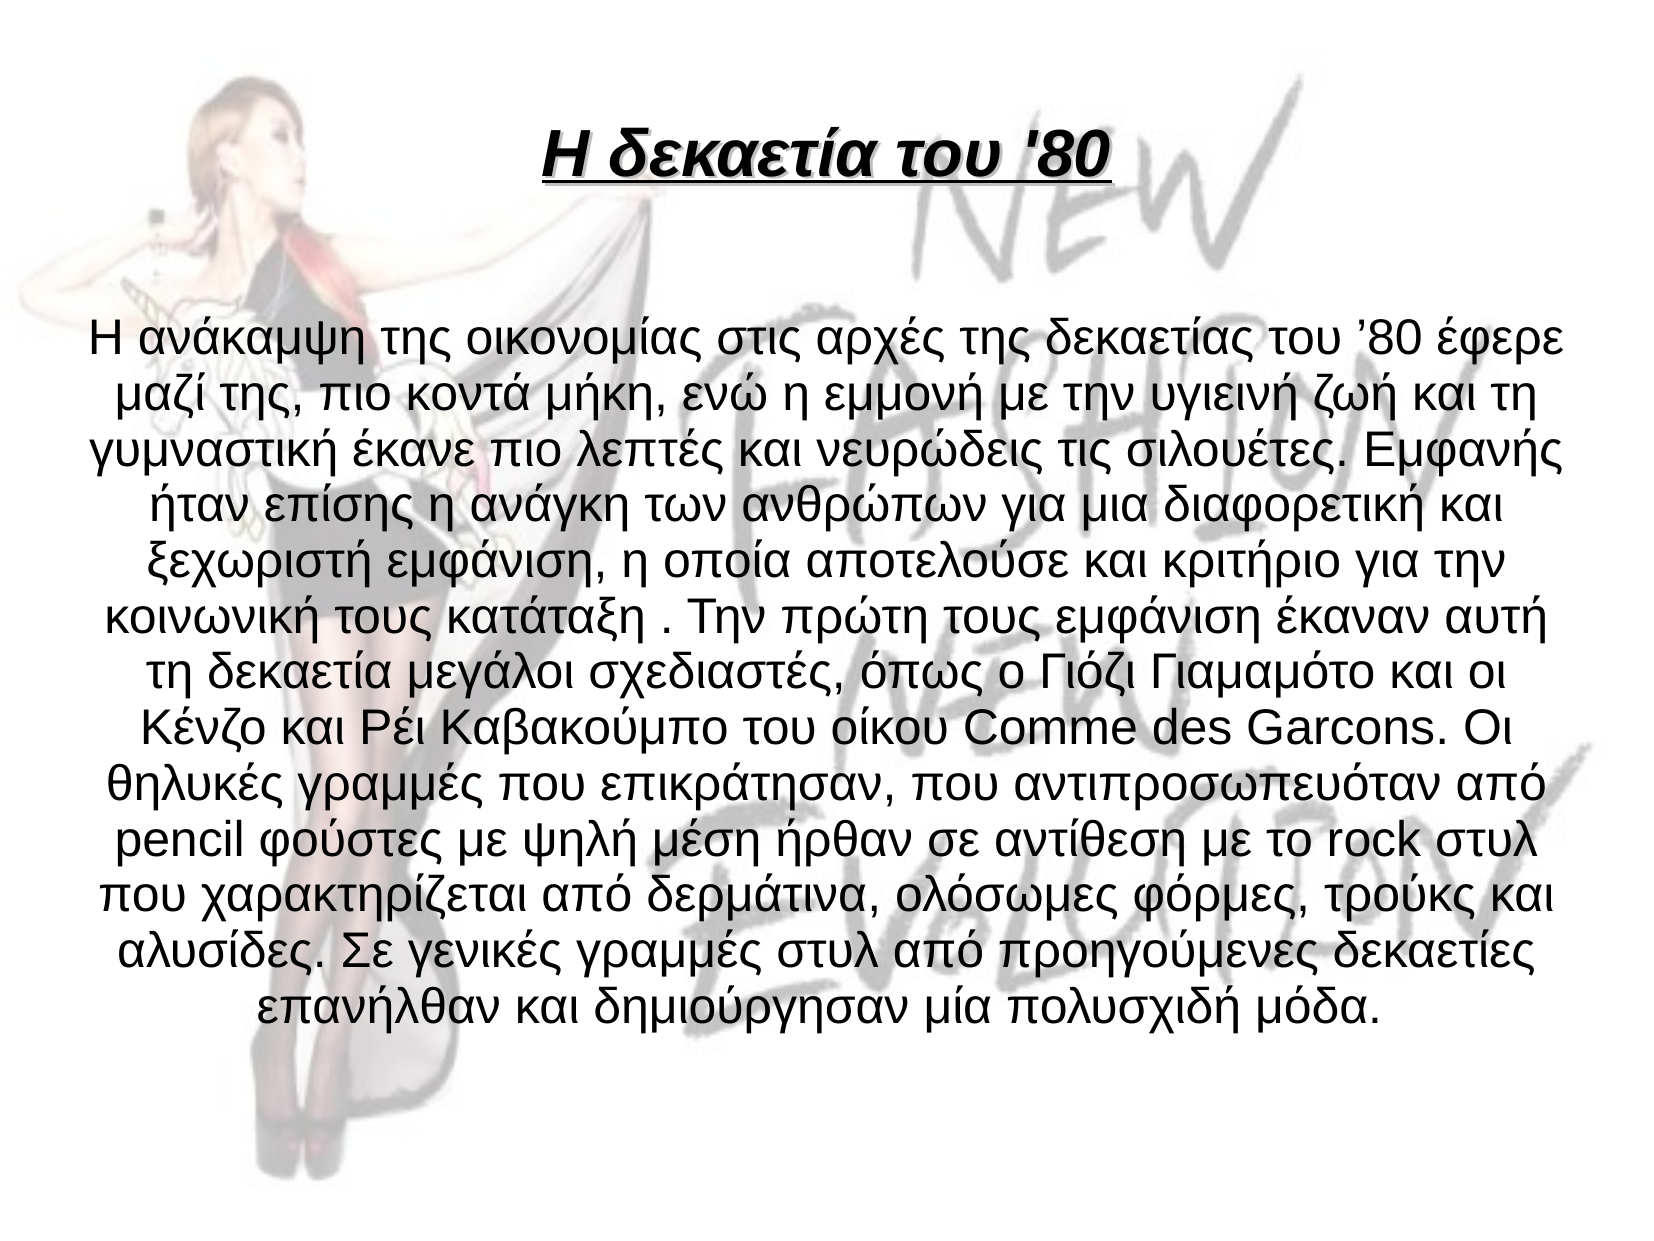

# Η δεκαετία του '80
Η ανάκαμψη της οικονομίας στις αρχές της δεκαετίας του ’80 έφερε μαζί της, πιο κοντά μήκη, ενώ η εμμονή με την υγιεινή ζωή και τη γυμναστική έκανε πιο λεπτές και νευρώδεις τις σιλουέτες. Εμφανής ήταν επίσης η ανάγκη των ανθρώπων για μια διαφορετική και ξεχωριστή εμφάνιση, η οποία αποτελούσε και κριτήριο για την κοινωνική τους κατάταξη . Την πρώτη τους εμφάνιση έκαναν αυτή τη δεκαετία μεγάλοι σχεδιαστές, όπως ο Γιόζι Γιαμαμότο και οι Κένζο και Ρέι Καβακούμπο του οίκου Comme des Garcons. Οι θηλυκές γραμμές που επικράτησαν, που αντιπροσωπευόταν από pencil φούστες με ψηλή μέση ήρθαν σε αντίθεση με το rock στυλ που χαρακτηρίζεται από δερμάτινα, ολόσωμες φόρμες, τρούκς και αλυσίδες. Σε γενικές γραμμές στυλ από προηγούμενες δεκαετίες επανήλθαν και δημιούργησαν μία πολυσχιδή μόδα.